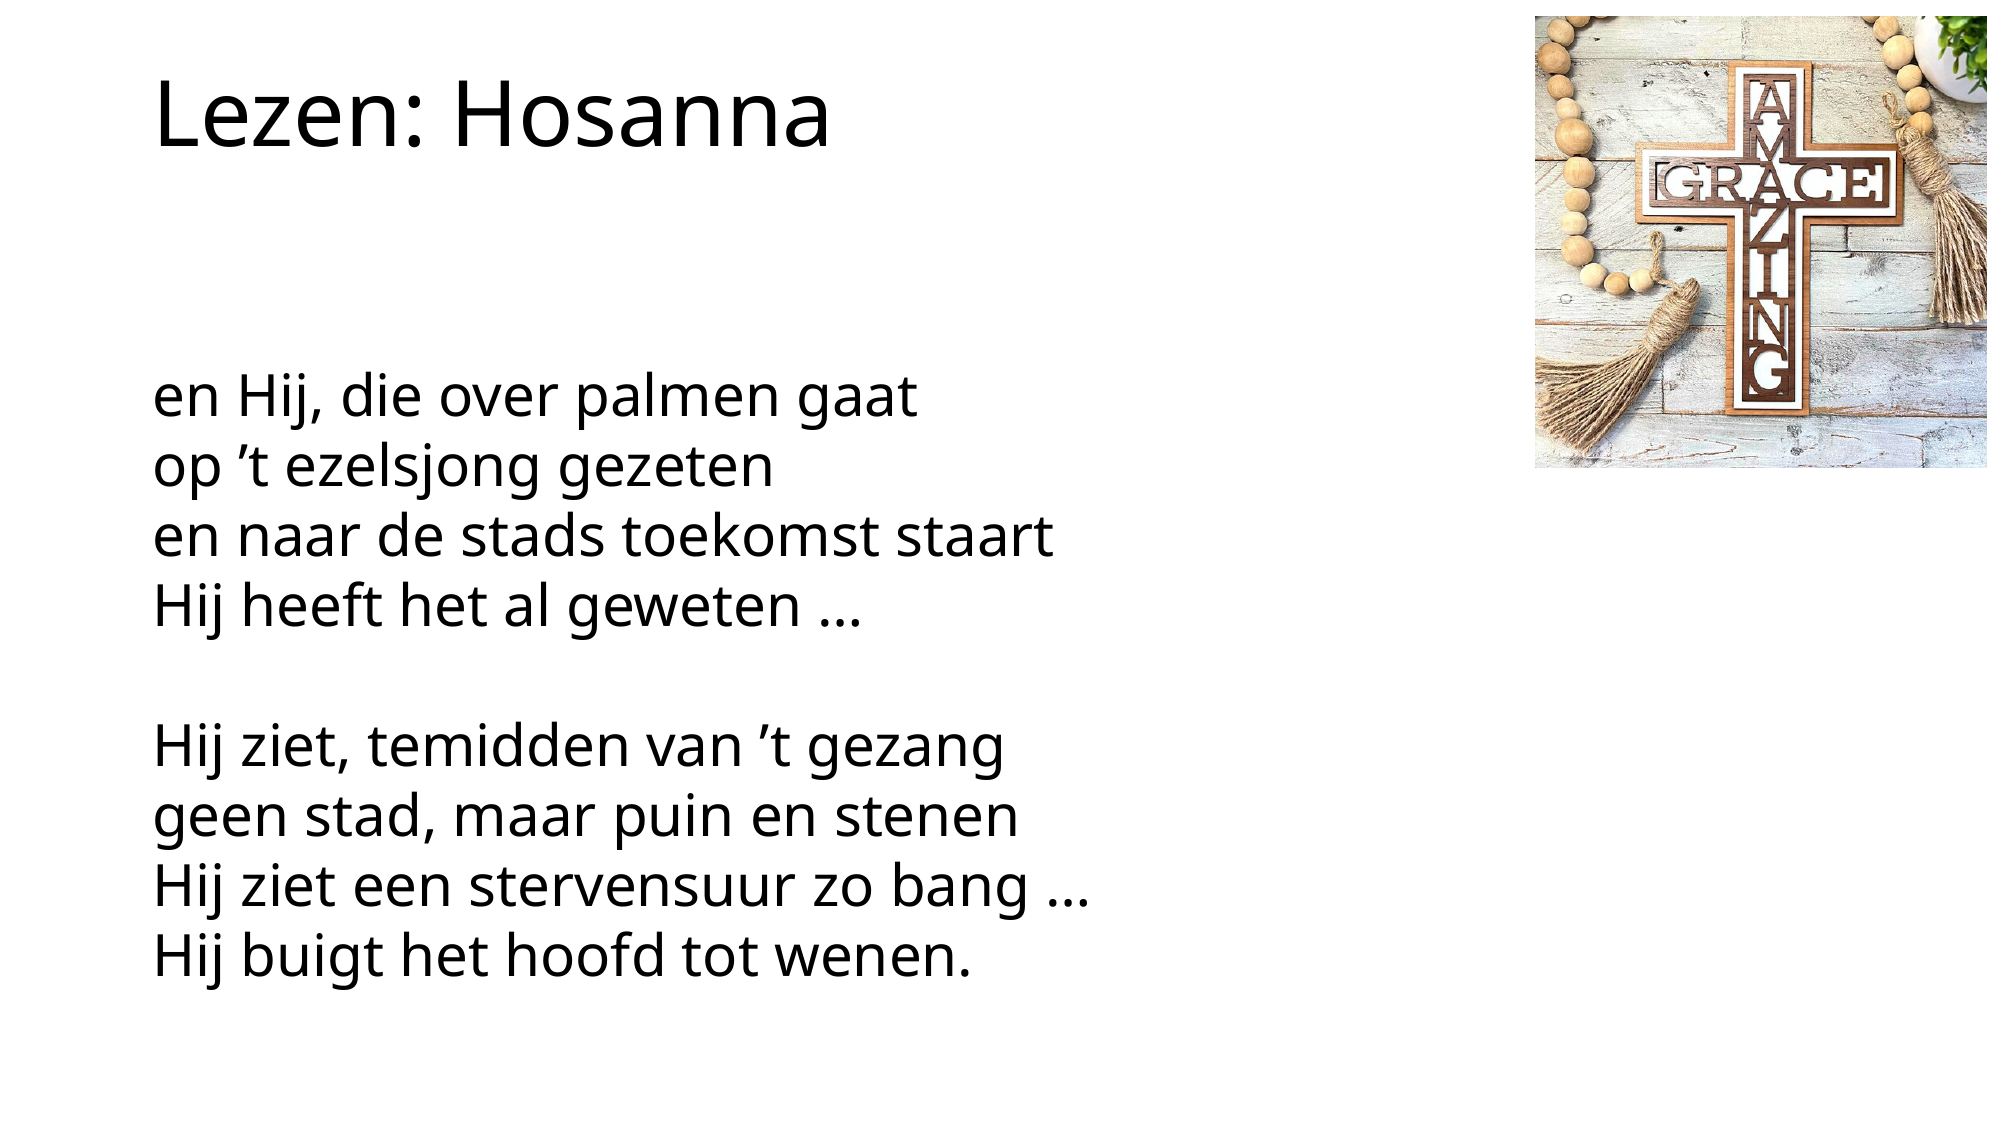

# Lezen: Hosanna
en Hij, die over palmen gaat
op ’t ezelsjong gezeten
en naar de stads toekomst staart
Hij heeft het al geweten …
Hij ziet, temidden van ’t gezang
geen stad, maar puin en stenen
Hij ziet een stervensuur zo bang …
Hij buigt het hoofd tot wenen.